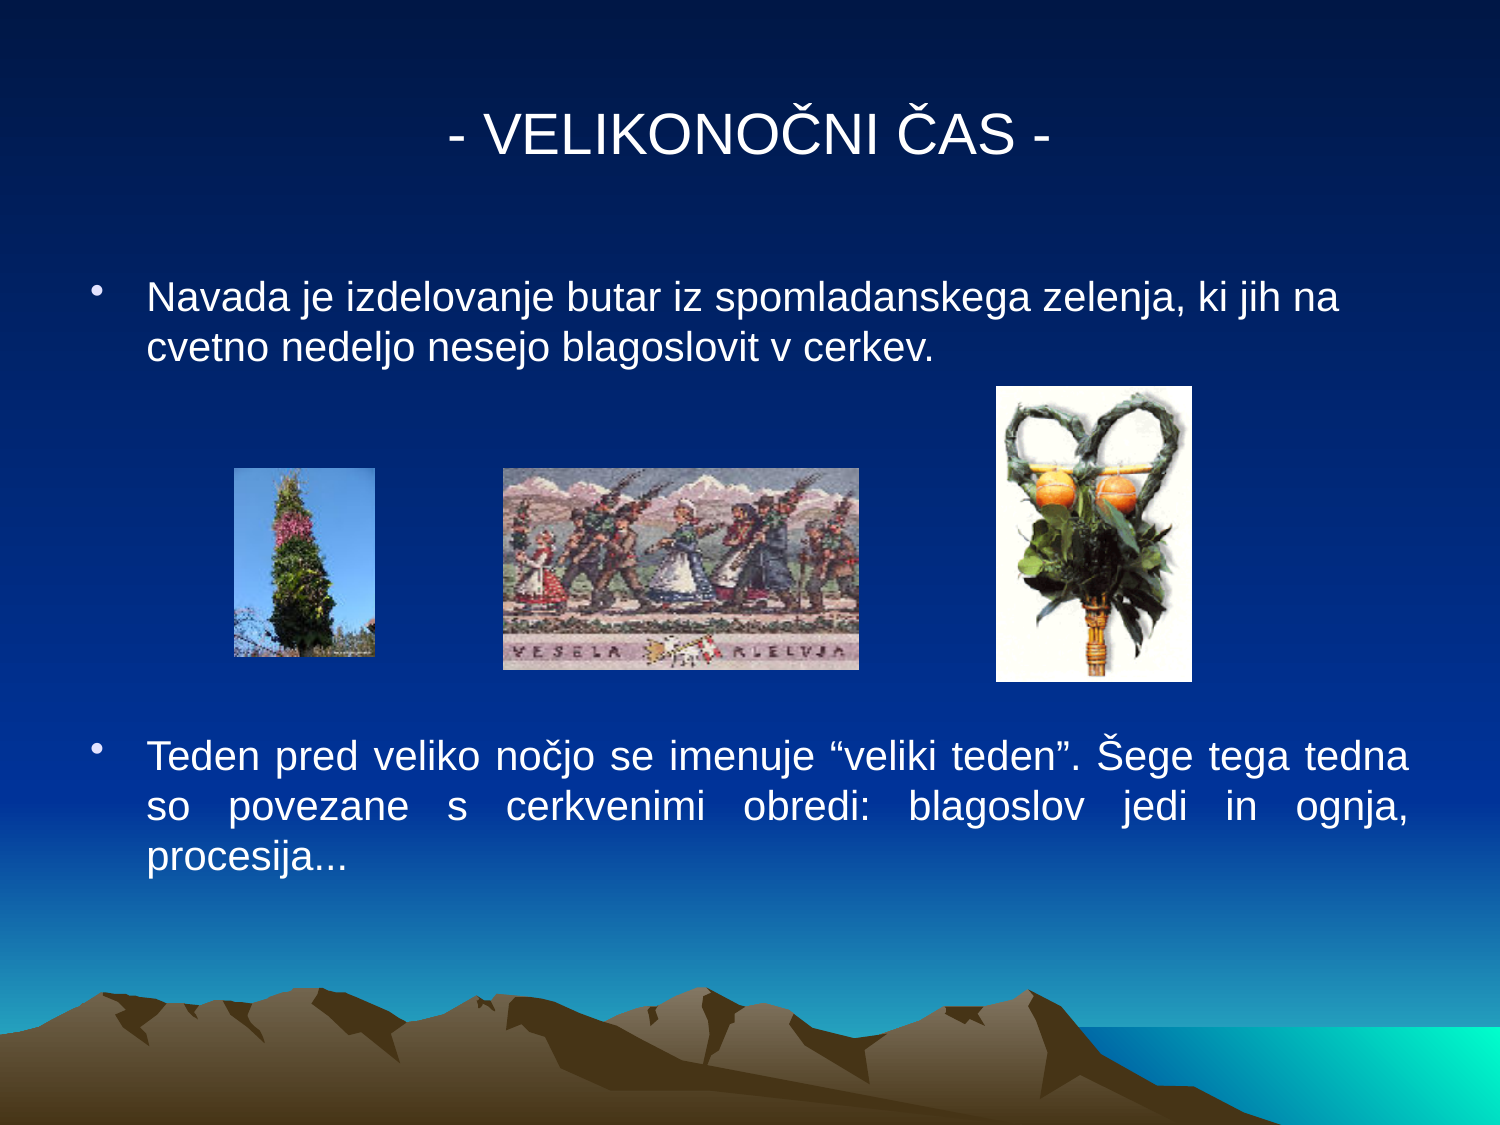

# - VELIKONOČNI ČAS -
Navada je izdelovanje butar iz spomladanskega zelenja, ki jih na cvetno nedeljo nesejo blagoslovit v cerkev.
Teden pred veliko nočjo se imenuje “veliki teden”. Šege tega tedna so povezane s cerkvenimi obredi: blagoslov jedi in ognja, procesija...